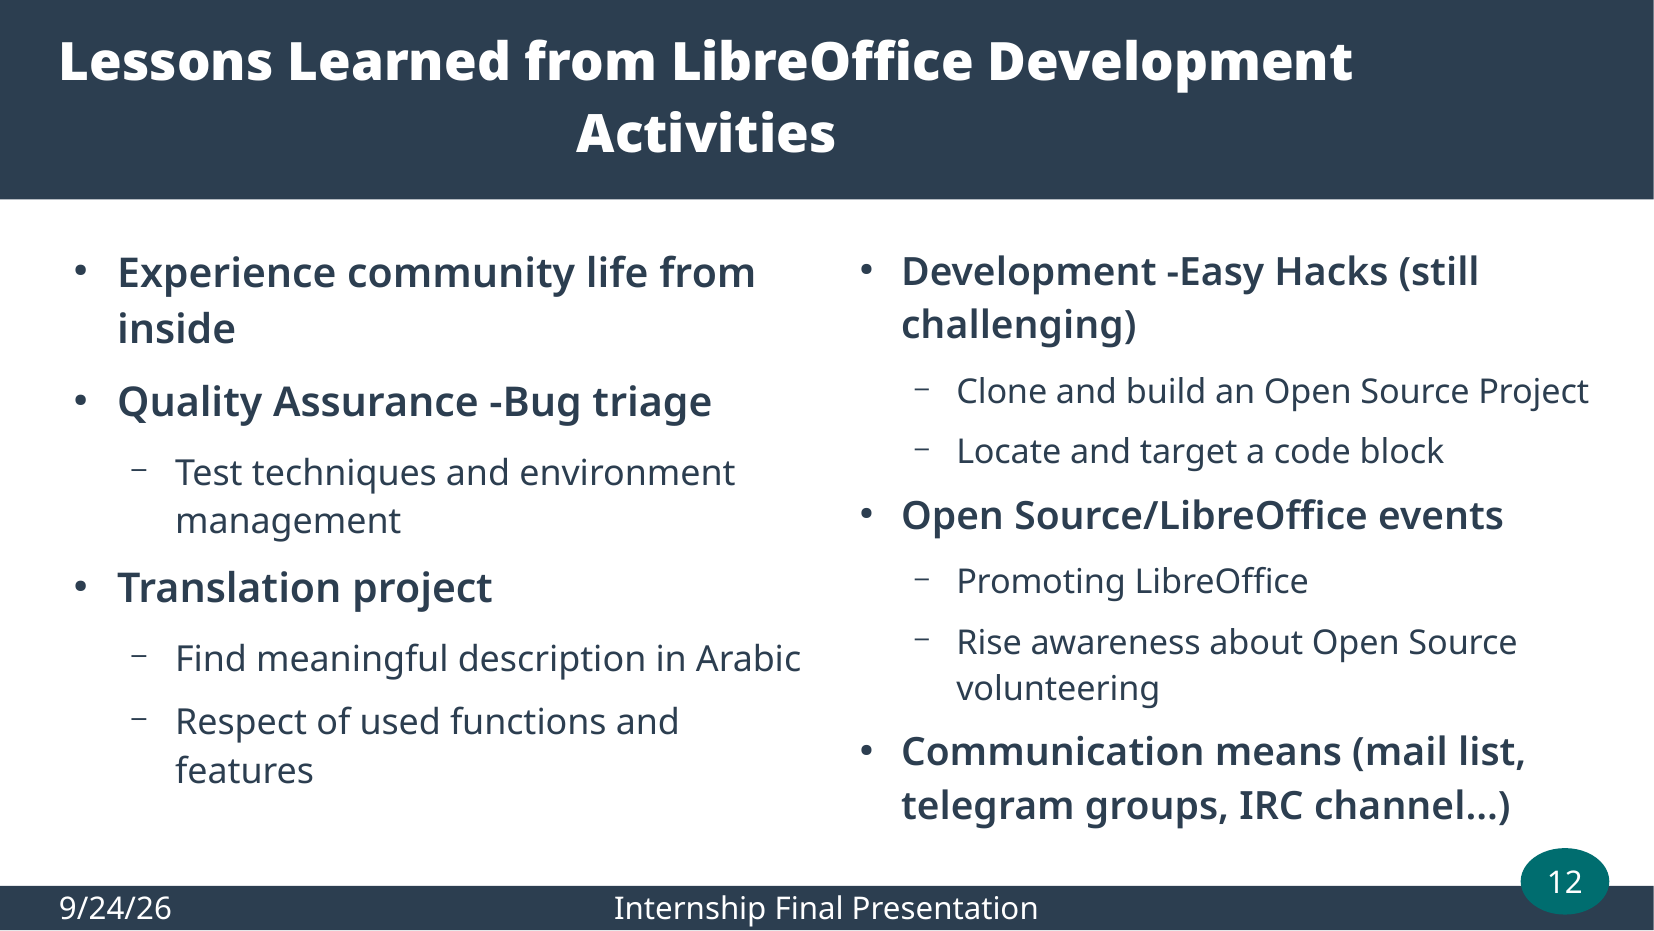

# Lessons Learned from LibreOffice Development Activities
Experience community life from inside
Quality Assurance -Bug triage
Test techniques and environment management
Translation project
Find meaningful description in Arabic
Respect of used functions and features
Development -Easy Hacks (still challenging)
Clone and build an Open Source Project
Locate and target a code block
Open Source/LibreOffice events
Promoting LibreOffice
Rise awareness about Open Source volunteering
Communication means (mail list, telegram groups, IRC channel…)
12
Internship Final Presentation